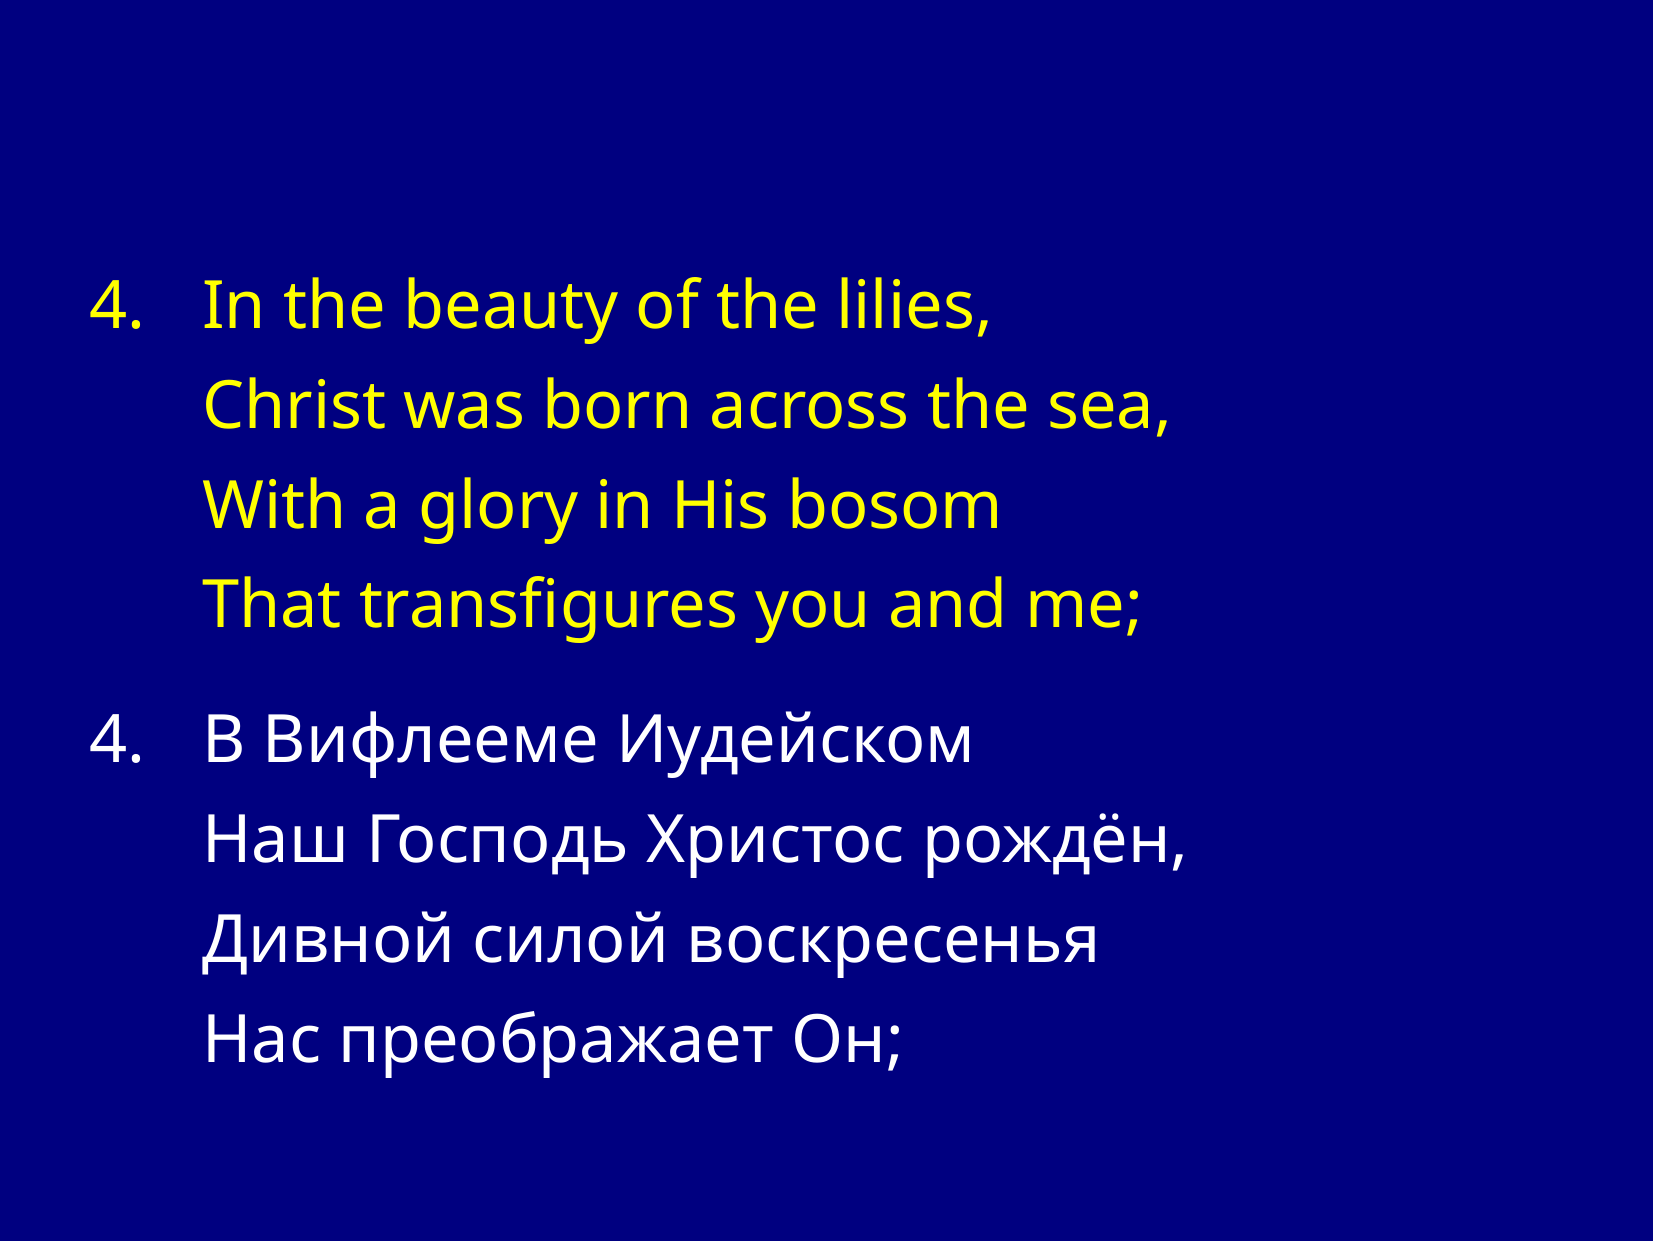

4.	In the beauty of the lilies,
	Christ was born across the sea,
	With a glory in His bosom
	That transfigures you and me;
4.	В Вифлееме Иудейском
	Наш Господь Христос рождён,
	Дивной силой воскресенья
	Нас преображает Он;